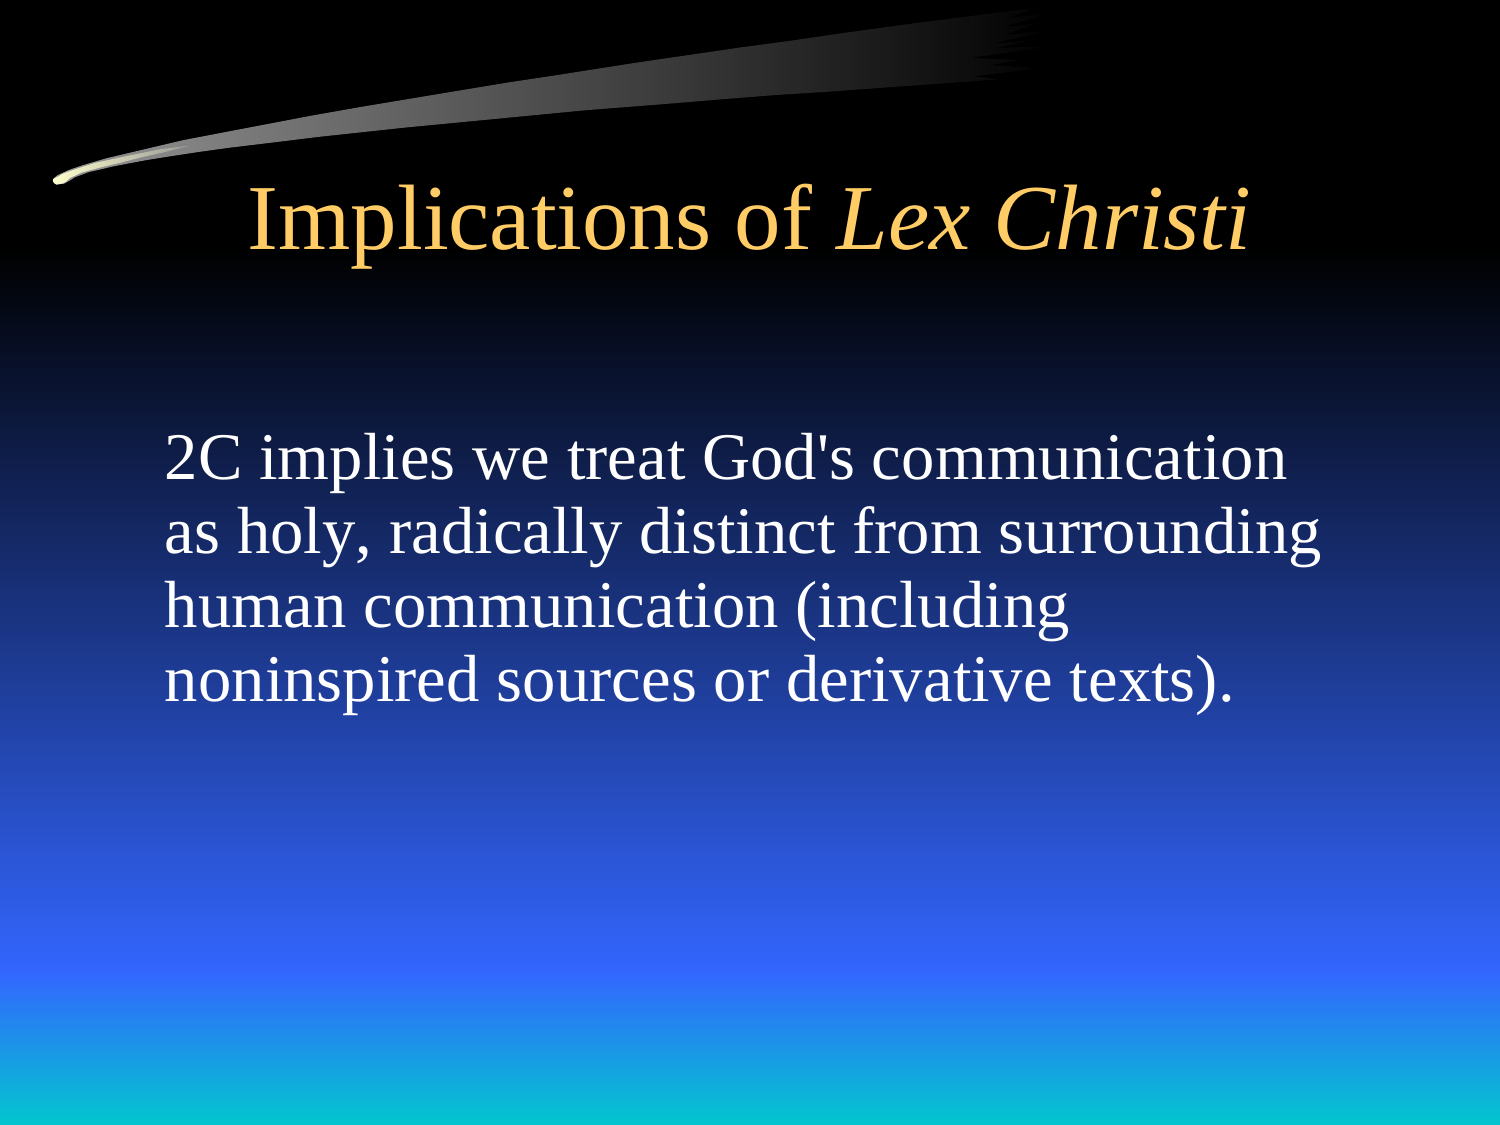

# Implications of Lex Christi
2C implies we treat God's communication as holy, radically distinct from surrounding human communication (including noninspired sources or derivative texts).